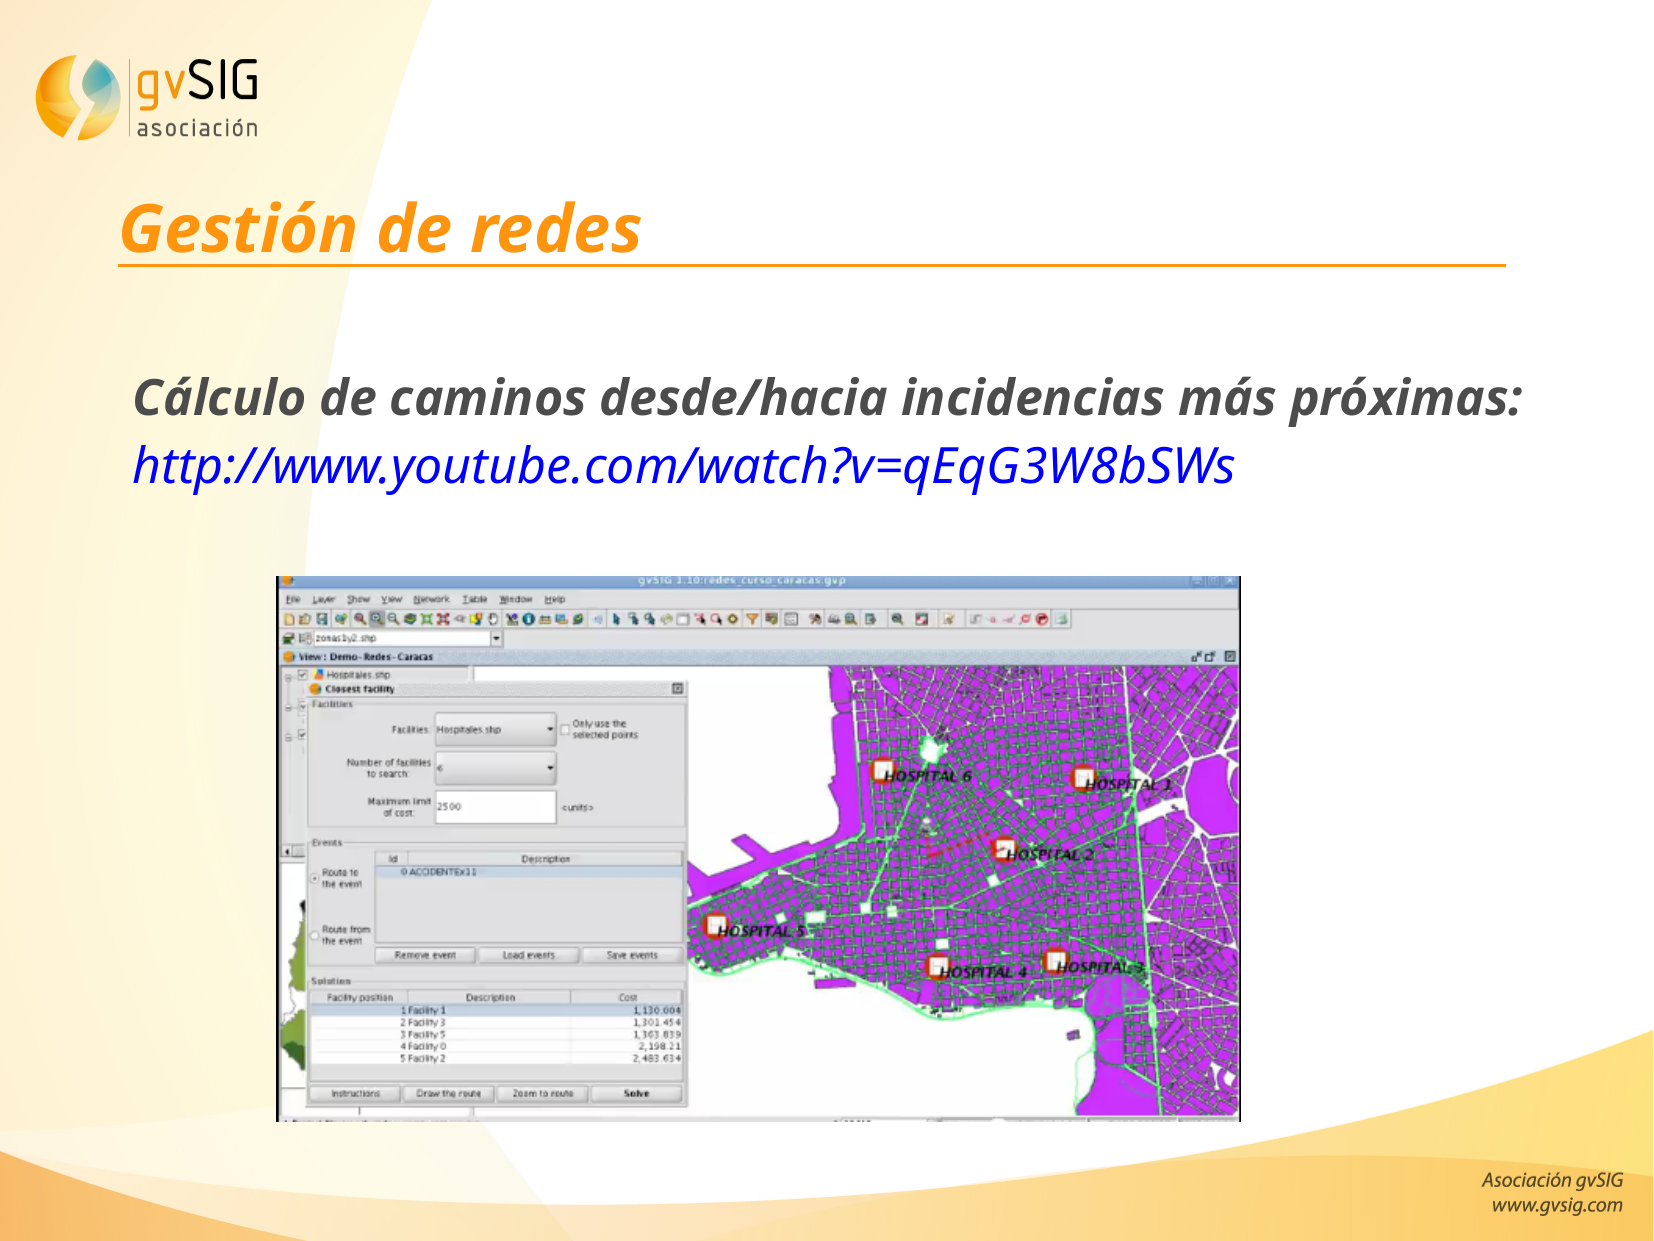

# Gestión de redes
Cálculo de caminos desde/hacia incidencias más próximas:
http://www.youtube.com/watch?v=qEqG3W8bSWs